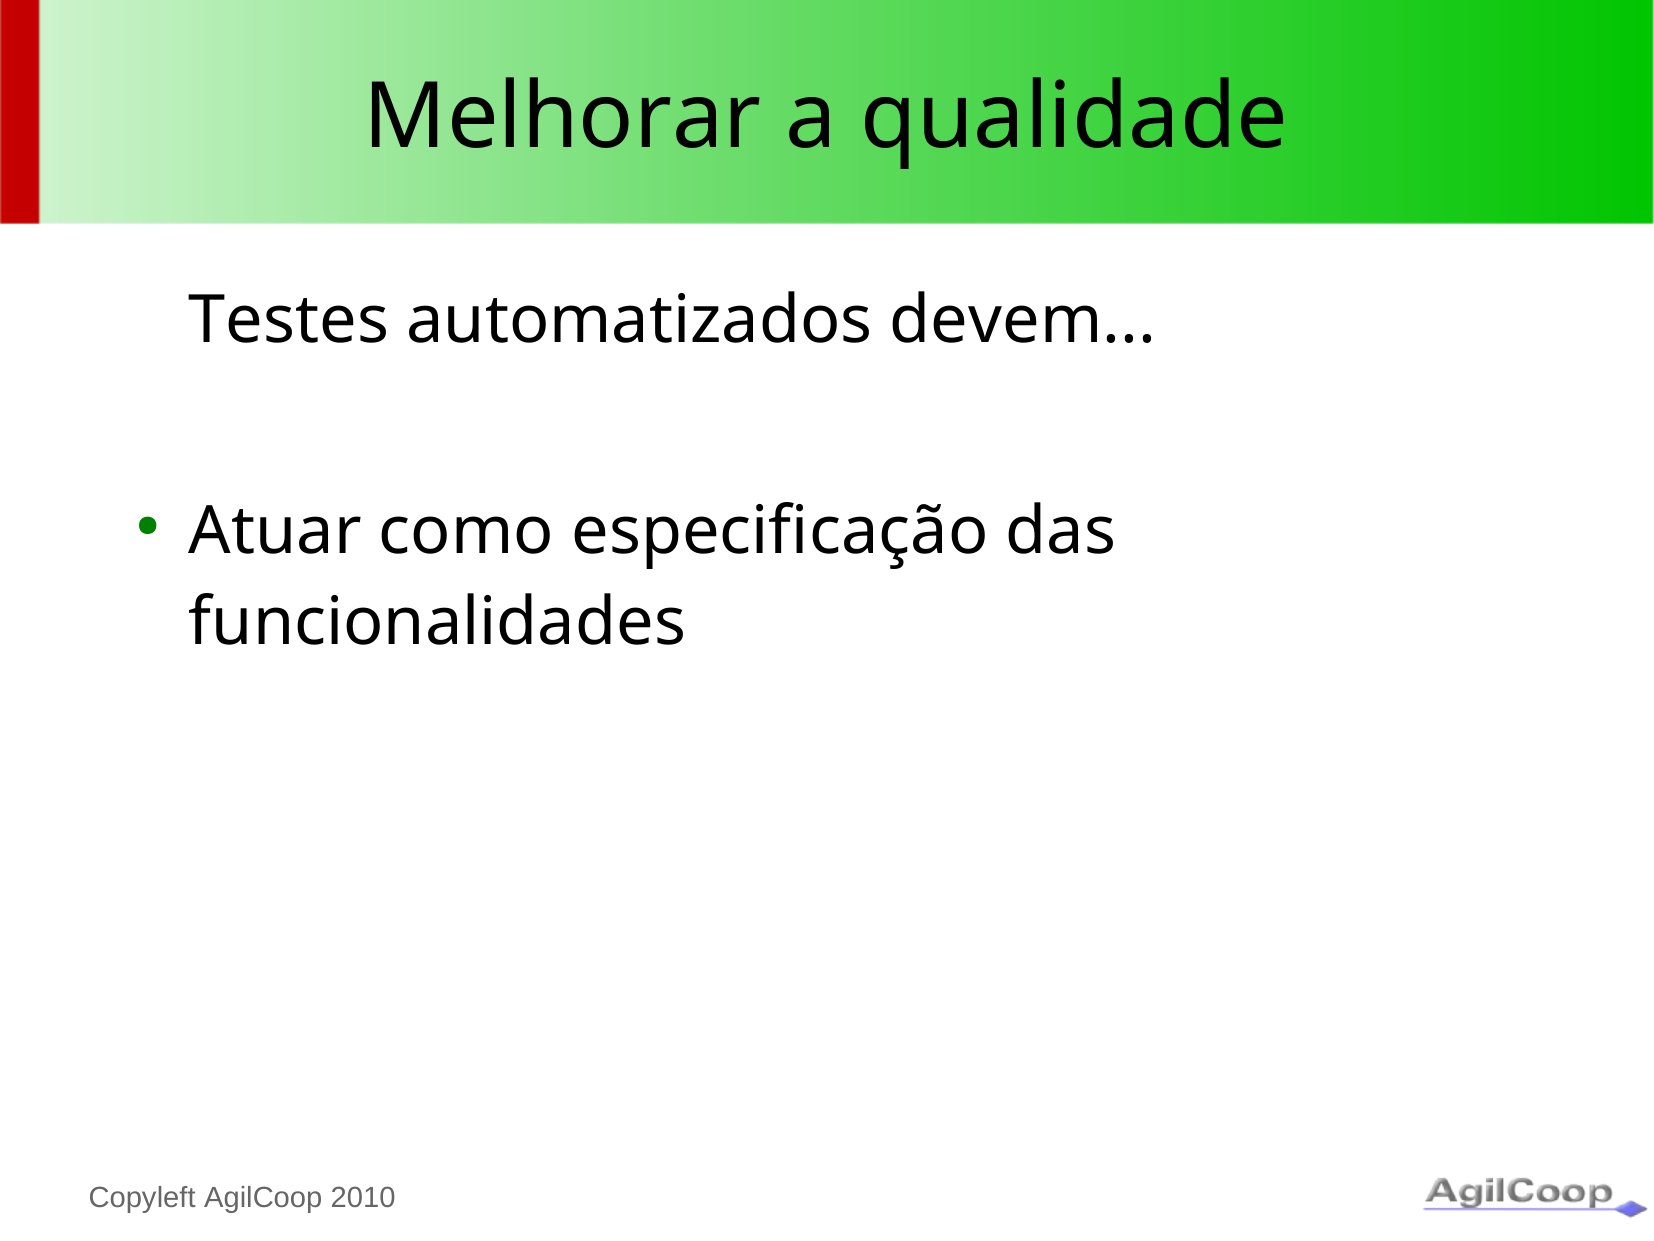

# Melhorar a qualidade
Testes automatizados devem...
Atuar como especificação das funcionalidades
Copyleft AgilCoop 2010